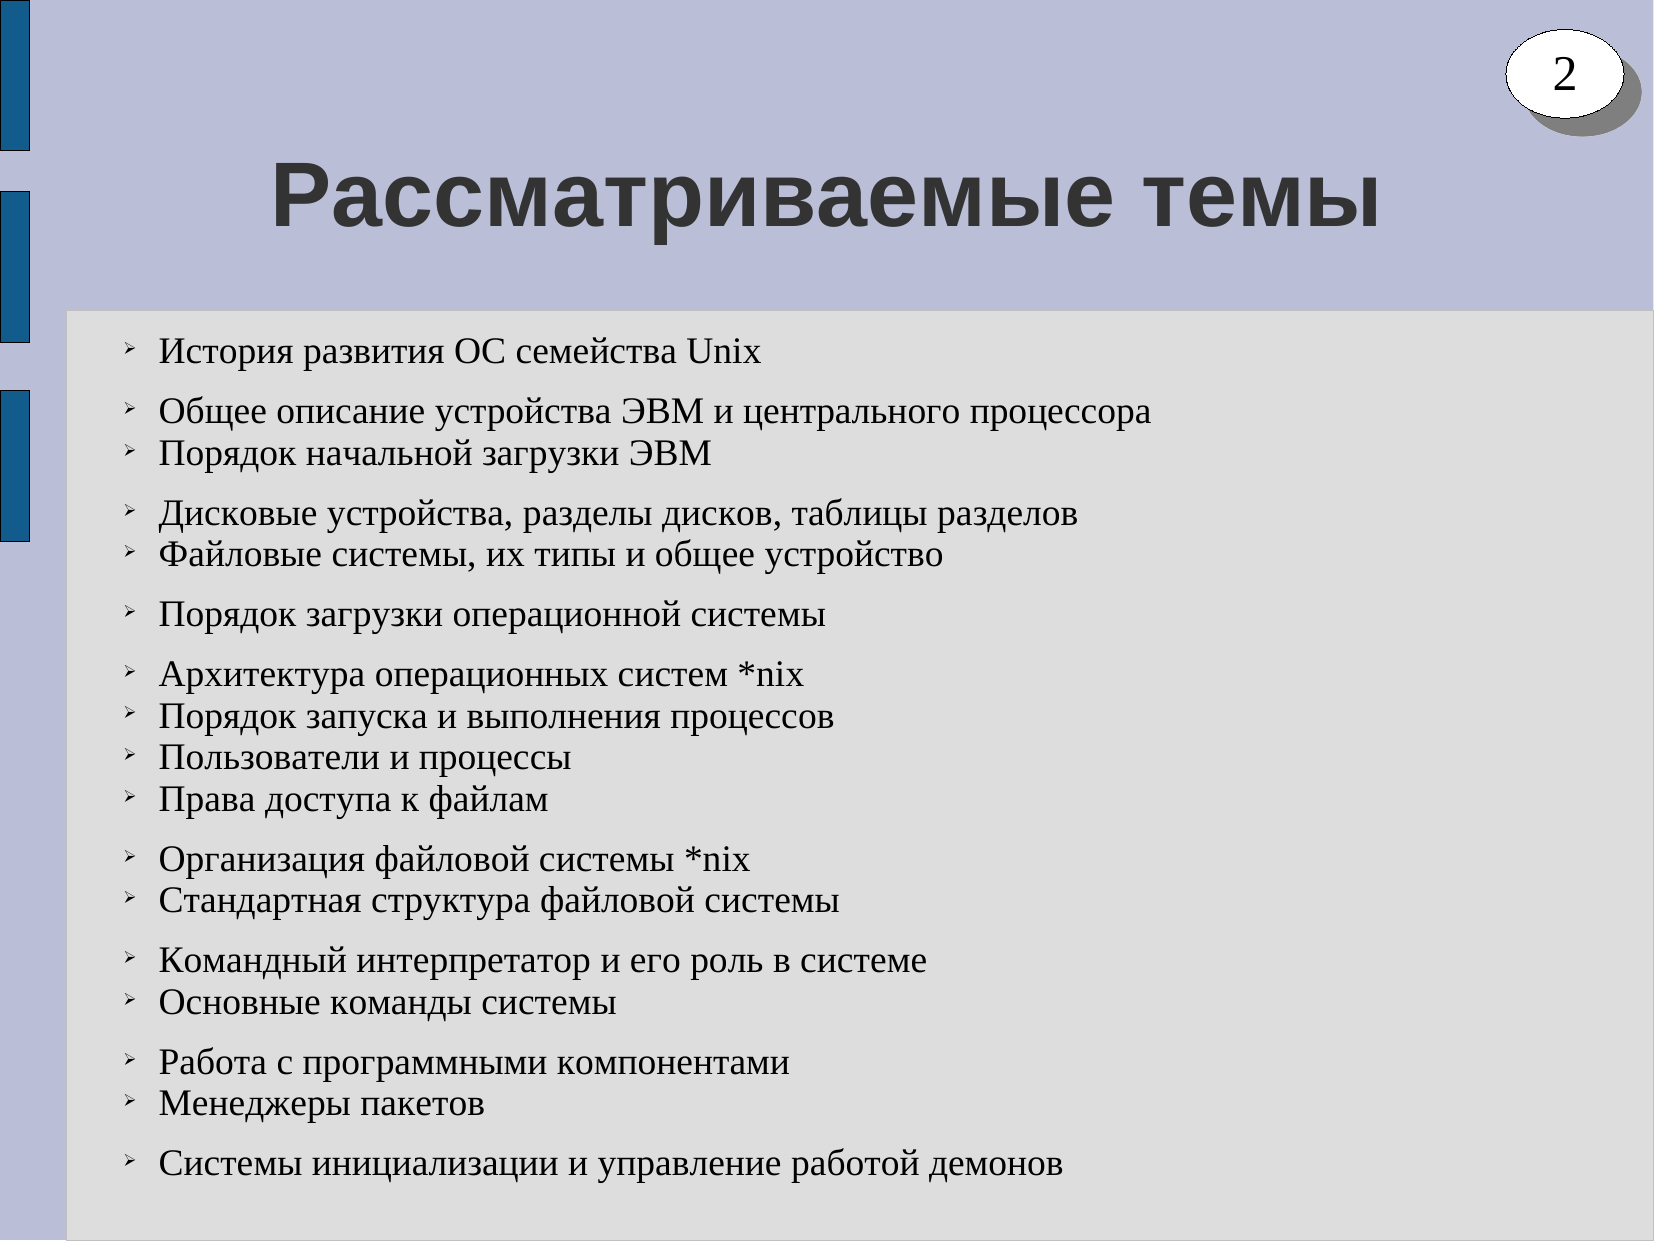

2
# Рассматриваемые темы
История развития ОС семейства Unix
Общее описание устройства ЭВМ и центрального процессора
Порядок начальной загрузки ЭВМ
Дисковые устройства, разделы дисков, таблицы разделов
Файловые системы, их типы и общее устройство
Порядок загрузки операционной системы
Архитектура операционных систем *nix
Порядок запуска и выполнения процессов
Пользователи и процессы
Права доступа к файлам
Организация файловой системы *nix
Стандартная структура файловой системы
Командный интерпретатор и его роль в системе
Основные команды системы
Работа с программными компонентами
Менеджеры пакетов
Системы инициализации и управление работой демонов